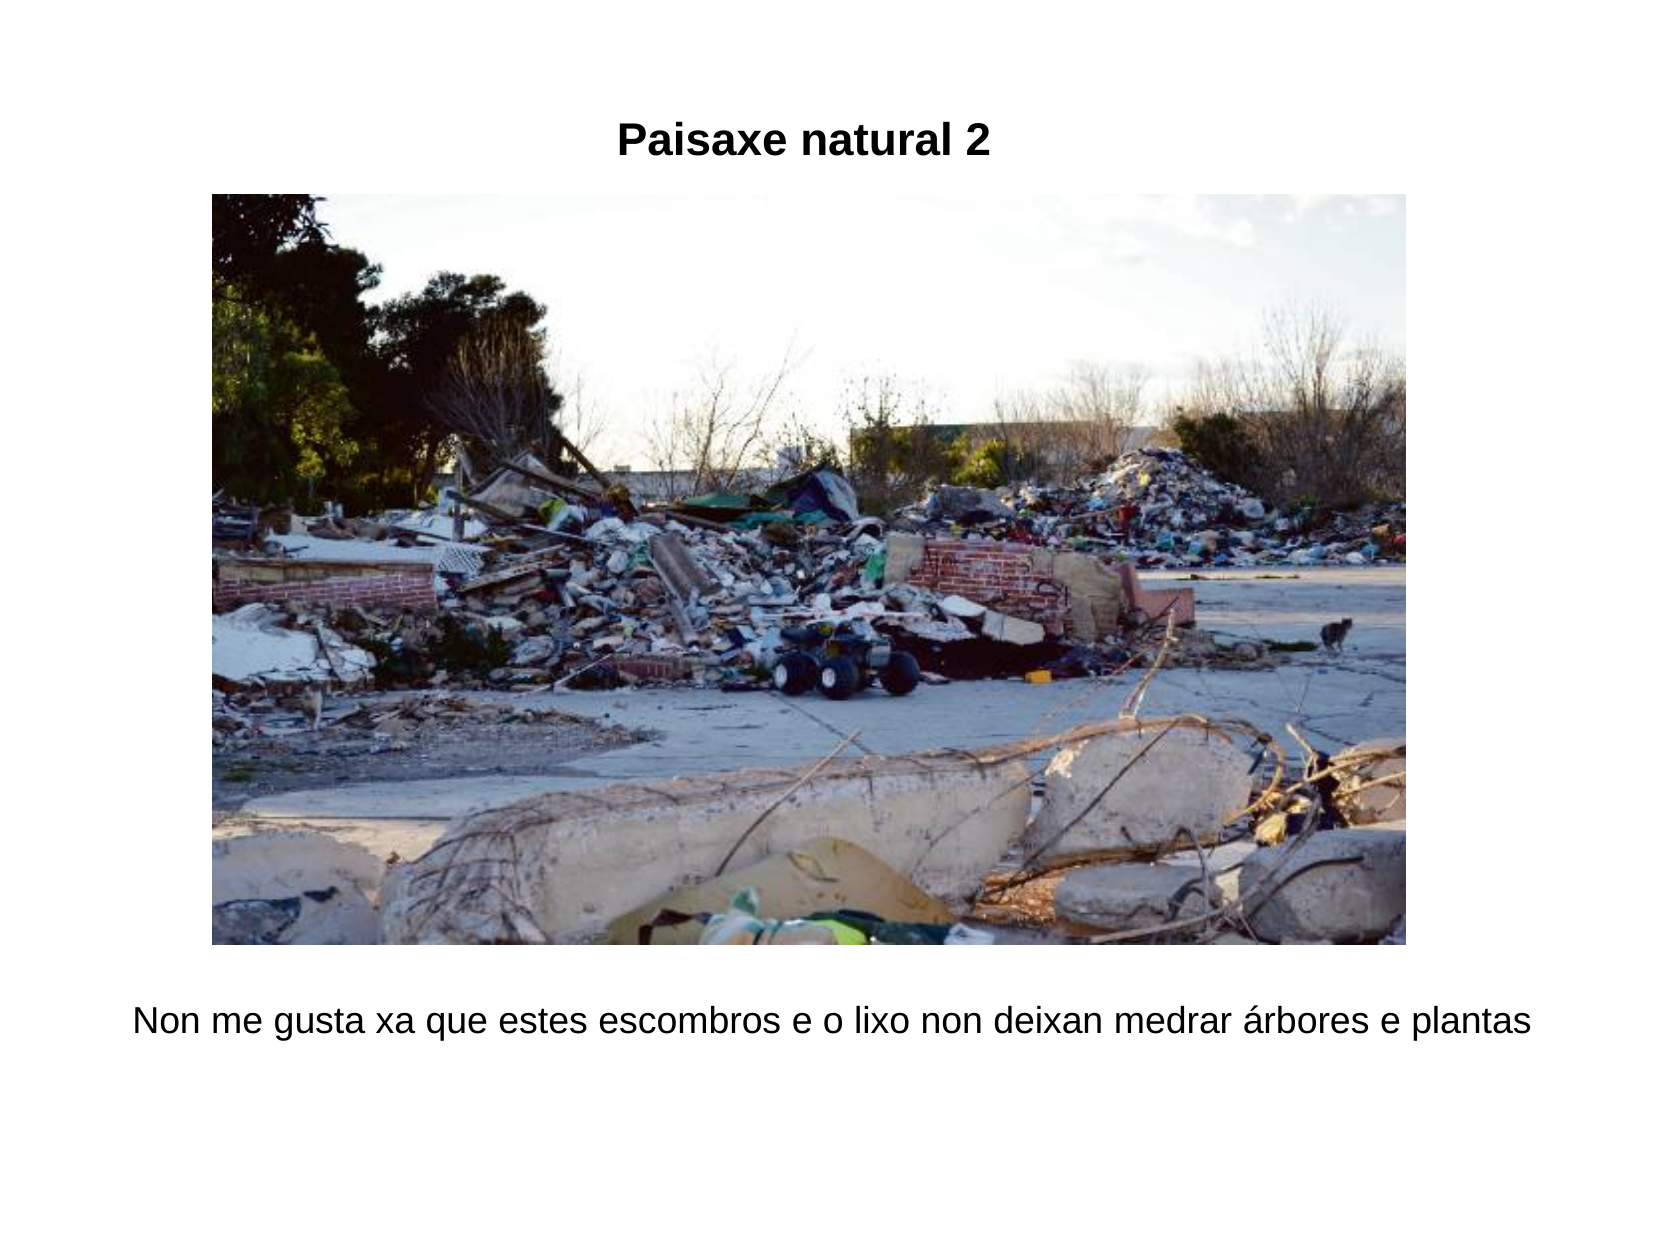

Paisaxe natural 2
Non me gusta xa que estes escombros e o lixo non deixan medrar árbores e plantas